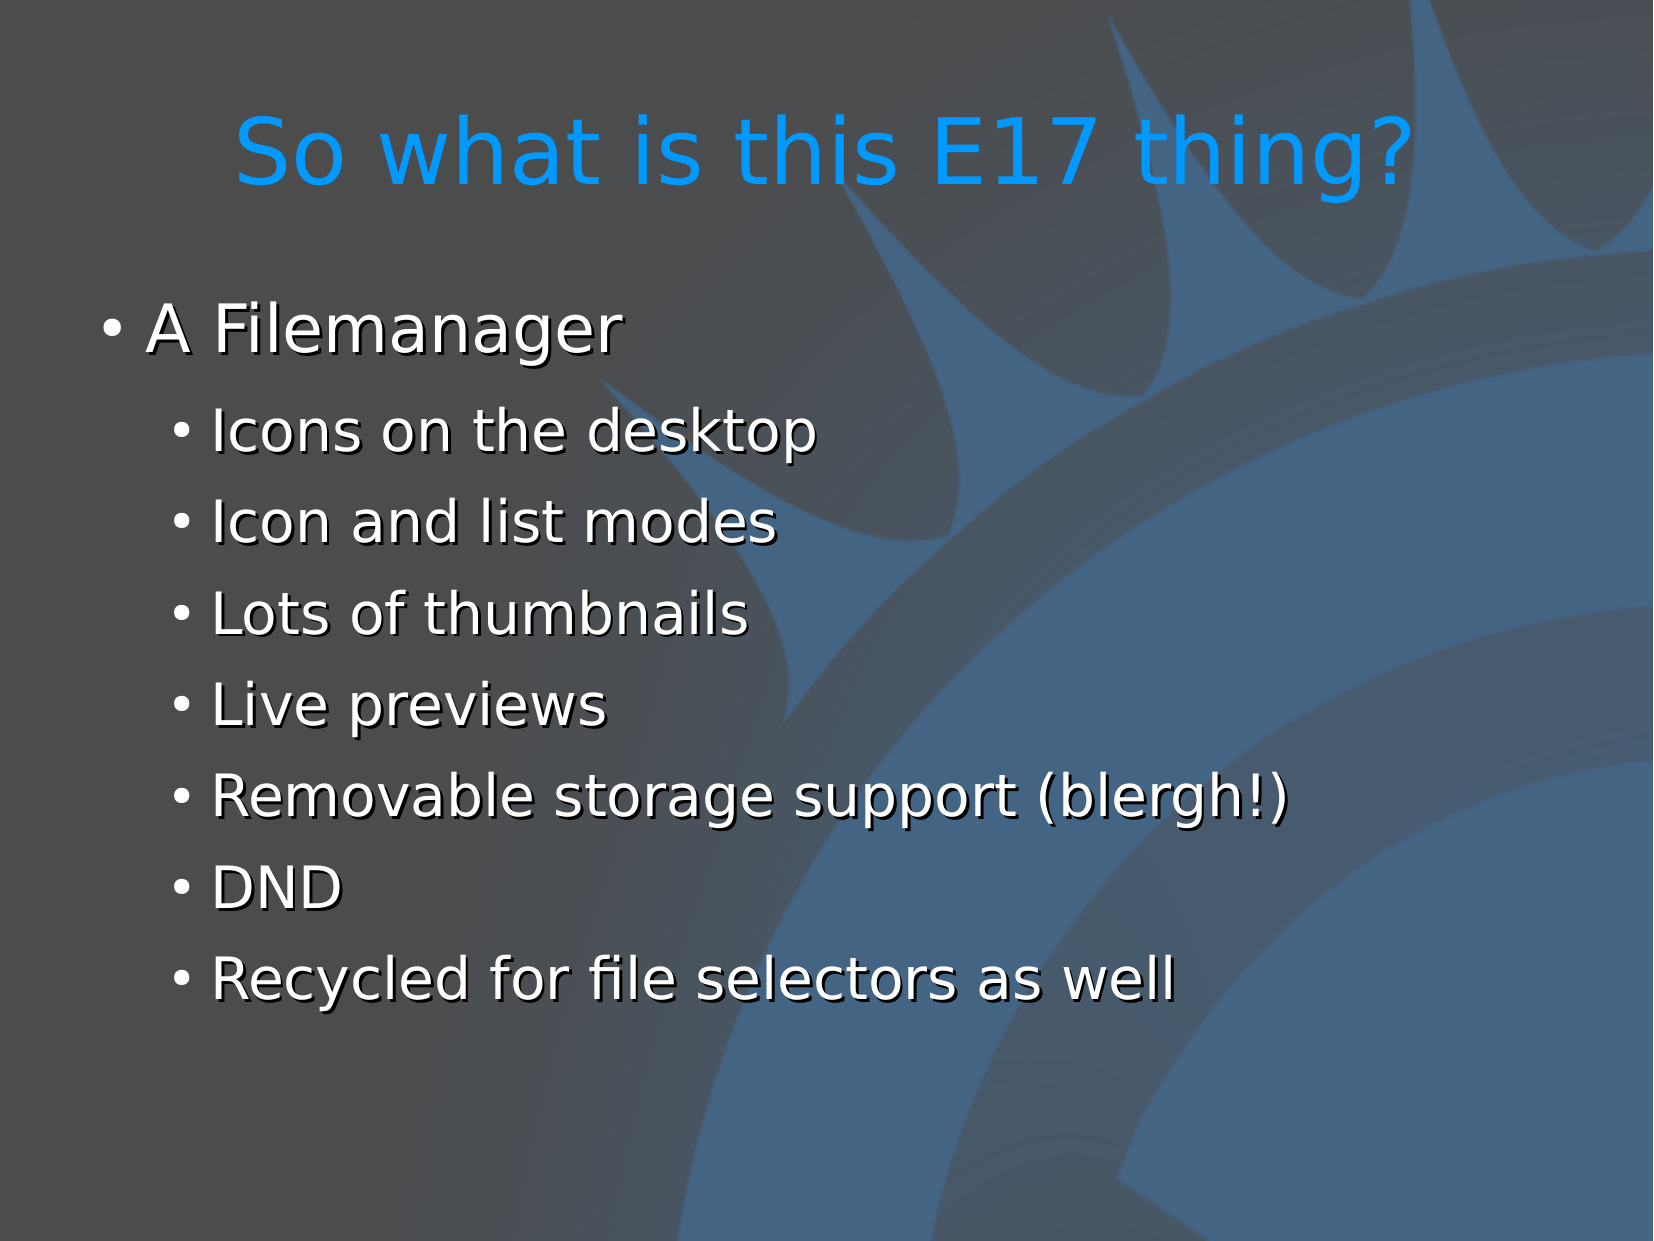

# So what is this E17 thing?
 A Filemanager
 Icons on the desktop
 Icon and list modes
 Lots of thumbnails
 Live previews
 Removable storage support (blergh!)
 DND
 Recycled for file selectors as well